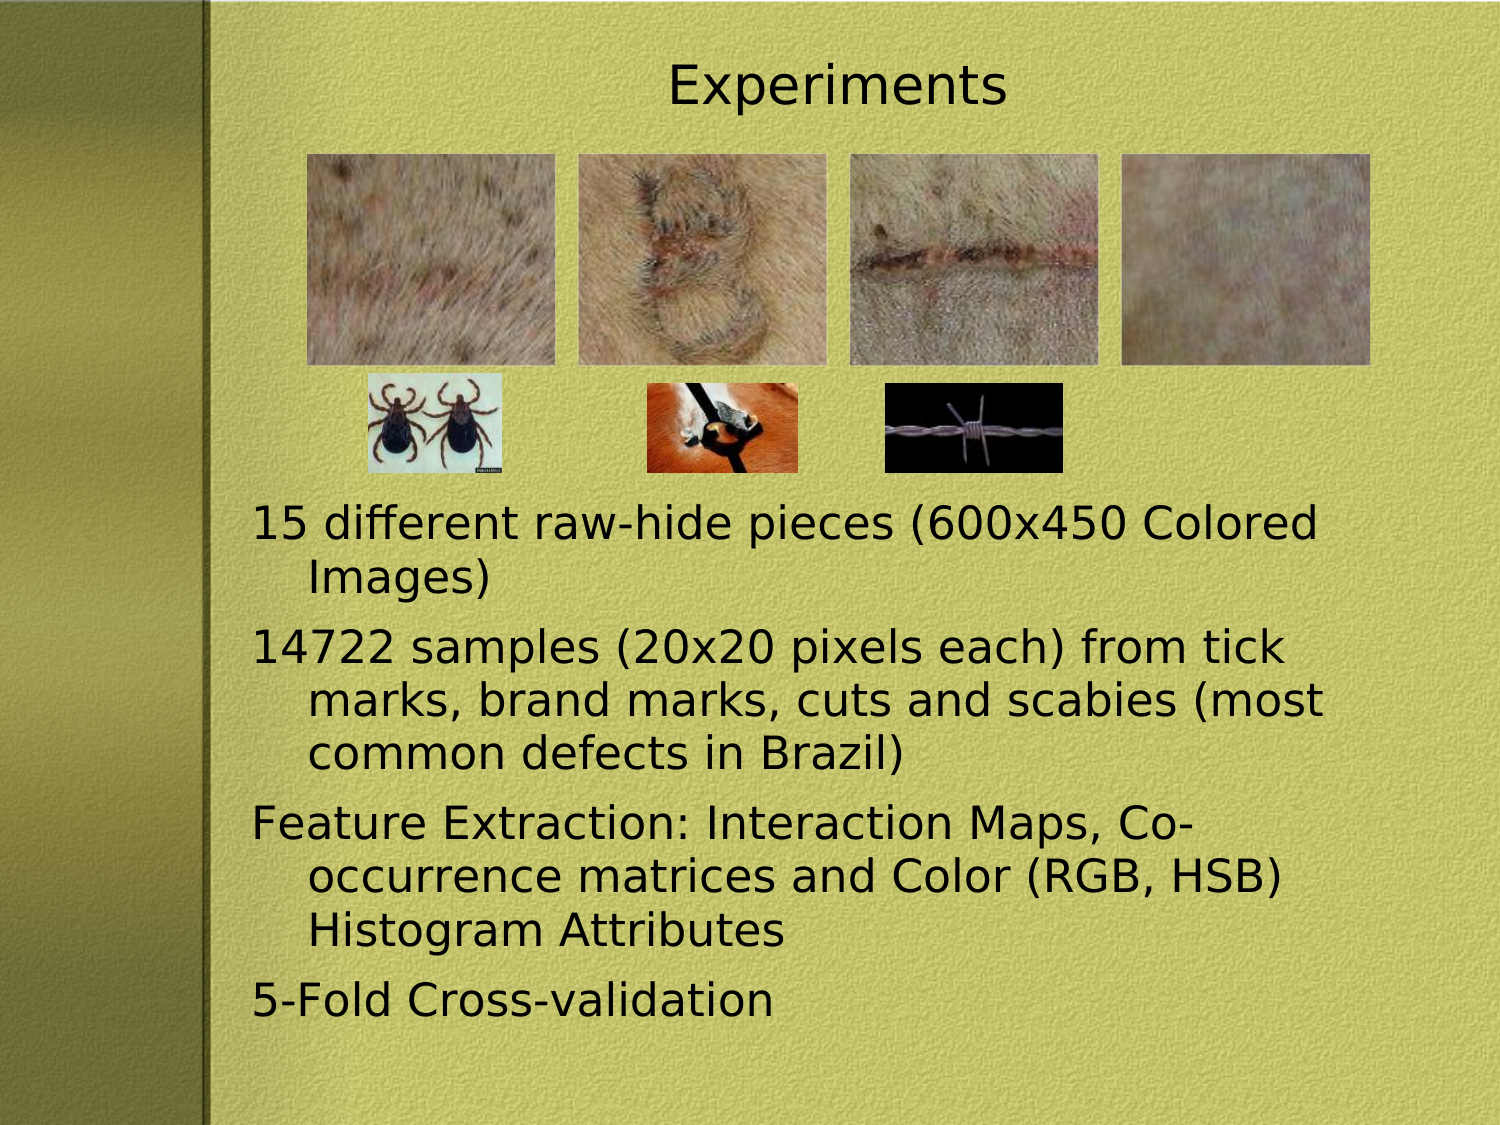

# Experiments
15 different raw-hide pieces (600x450 Colored Images)
14722 samples (20x20 pixels each) from tick marks, brand marks, cuts and scabies (most common defects in Brazil)
Feature Extraction: Interaction Maps, Co-occurrence matrices and Color (RGB, HSB) Histogram Attributes
5-Fold Cross-validation